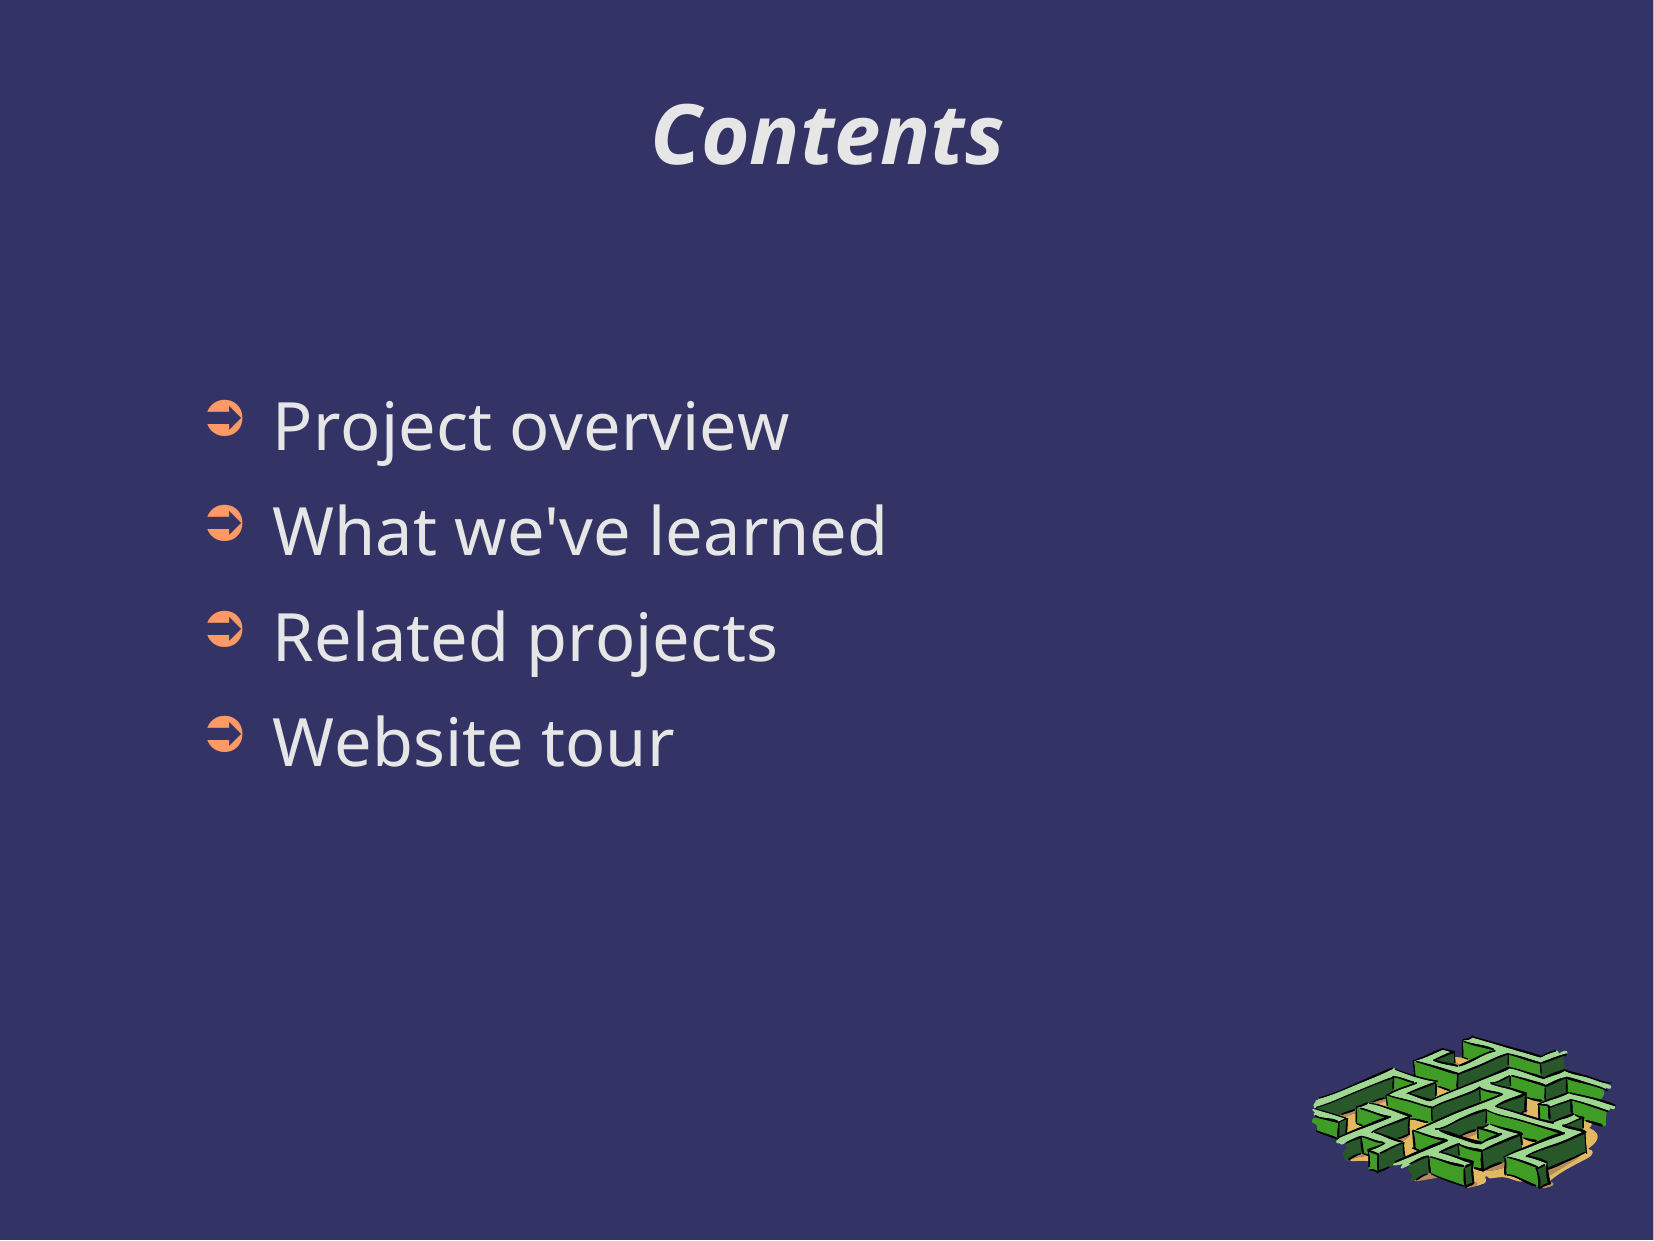

# Contents
Project overview
What we've learned
Related projects
Website tour